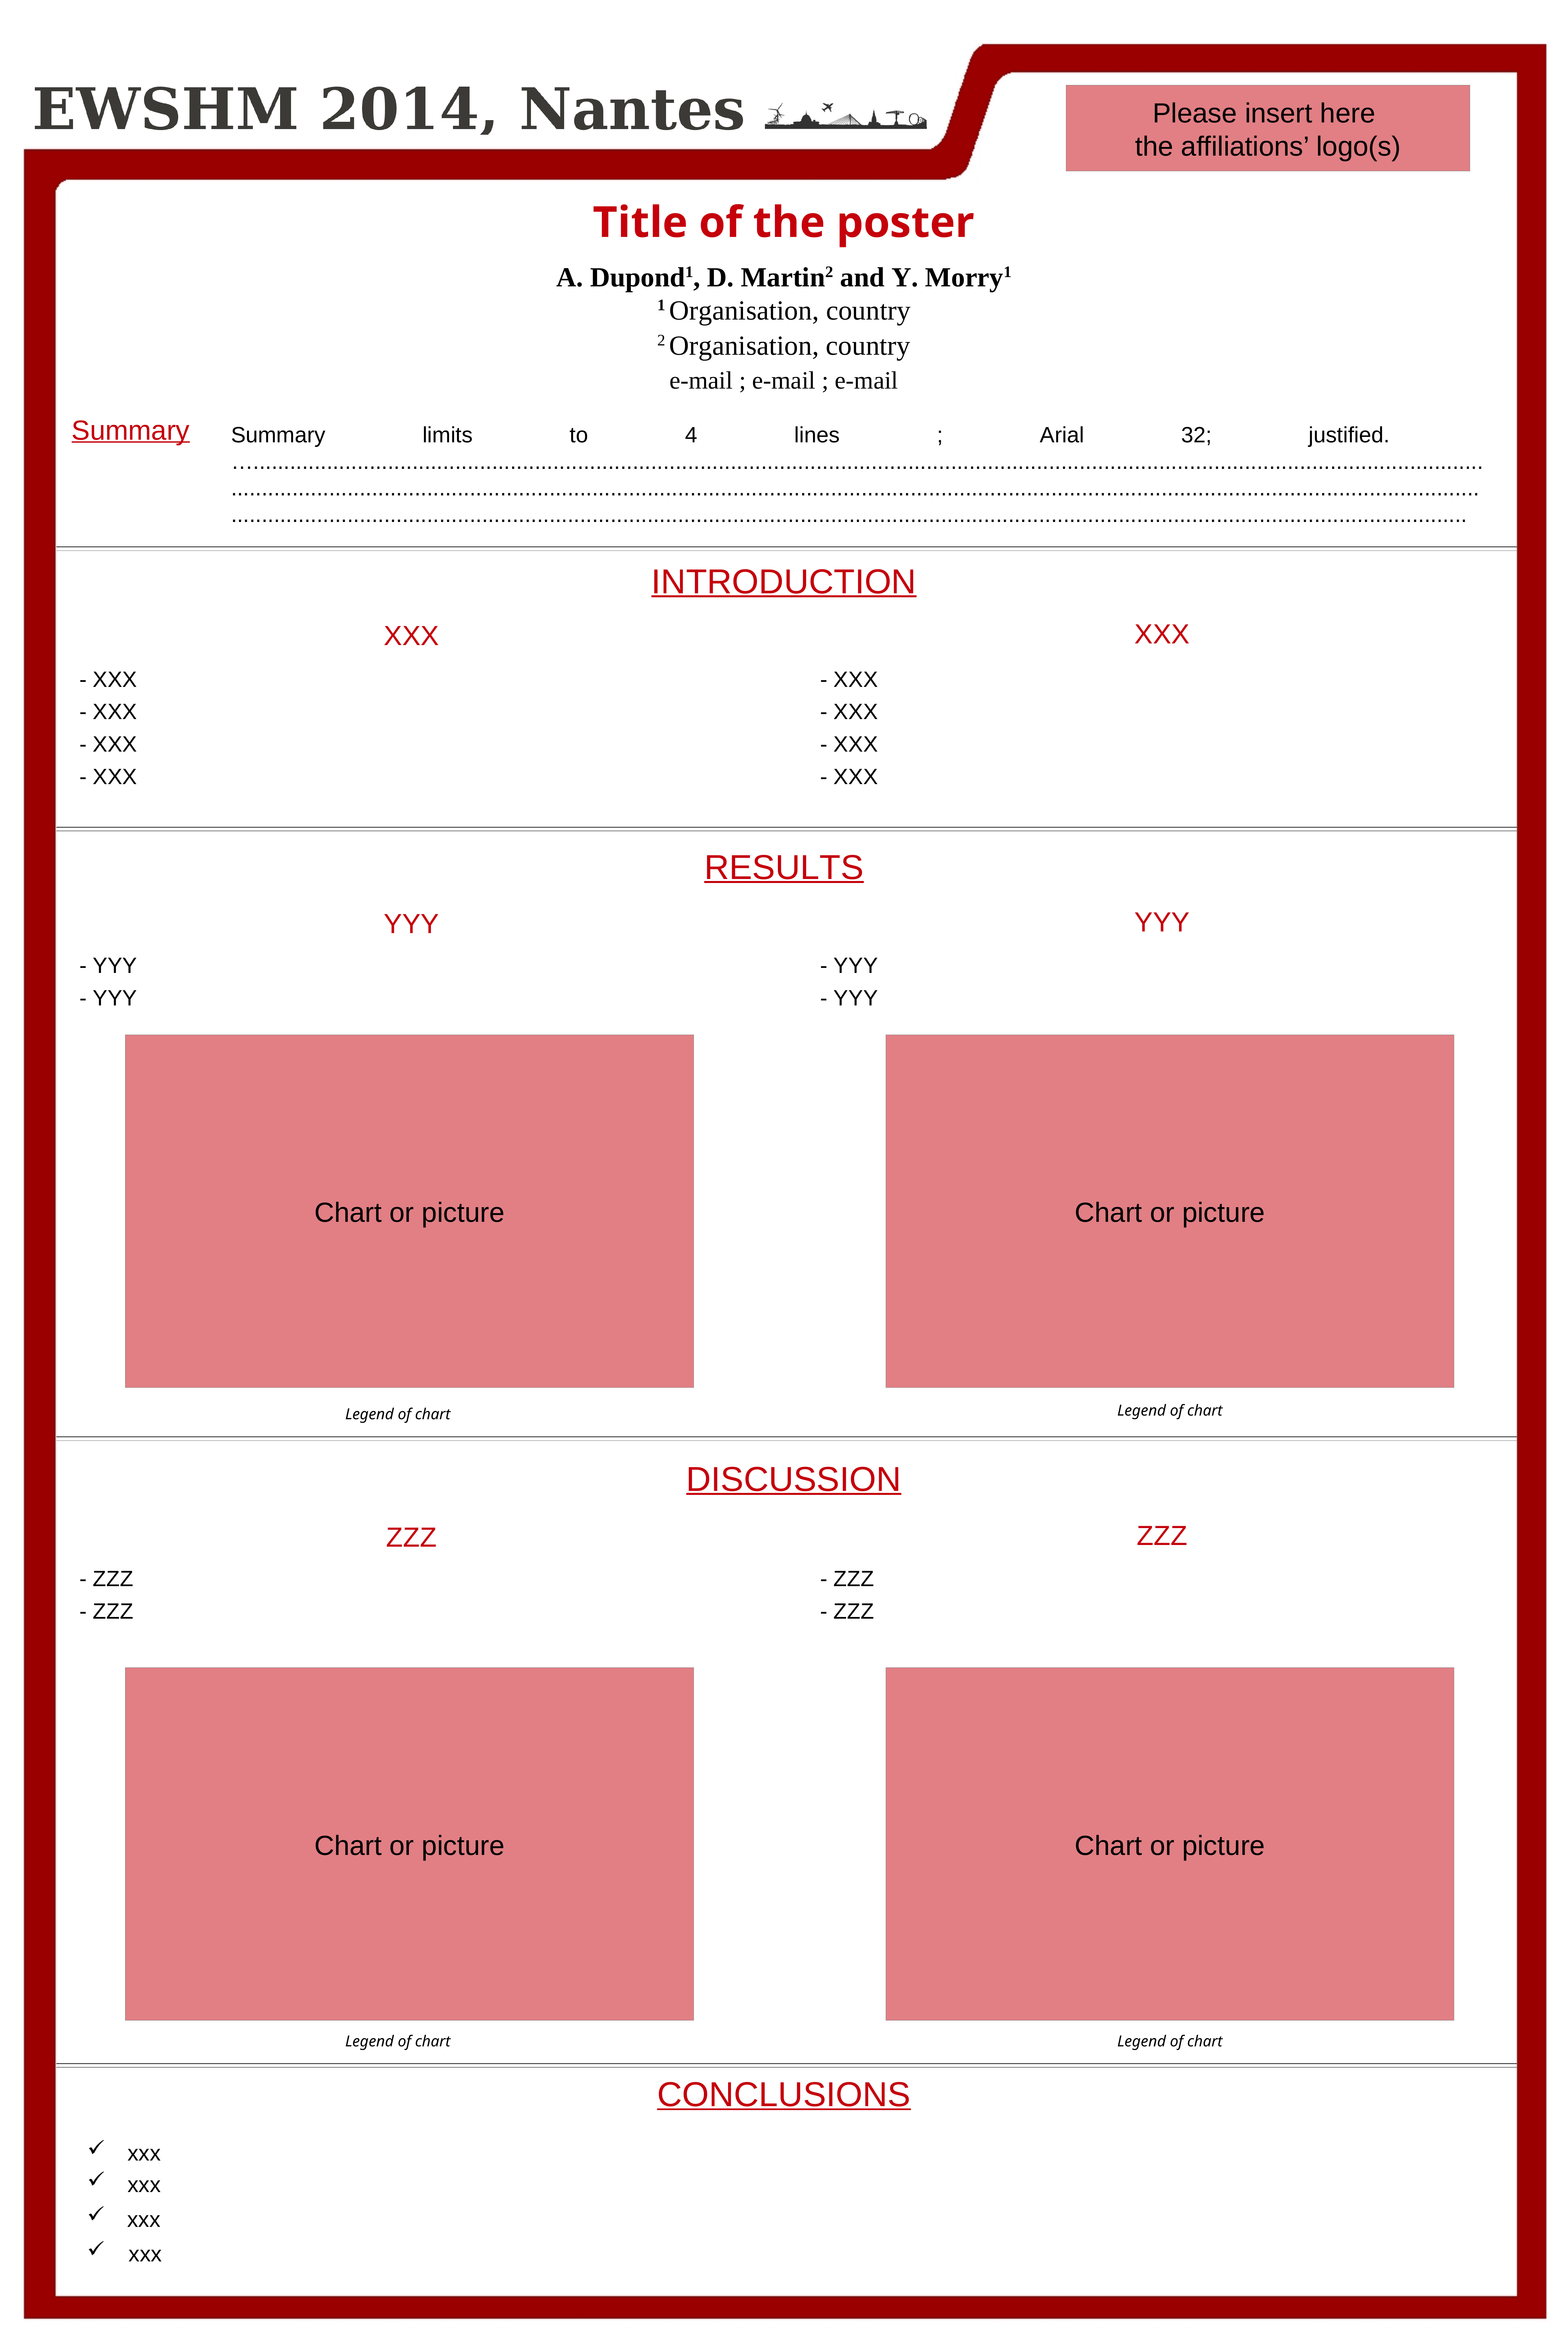

Please insert here
the affiliations’ logo(s)
Title of the poster
A. Dupond1, D. Martin2 and Y. Morry1
1 Organisation, country
2 Organisation, country
e-mail ; e-mail ; e-mail
Summary
Summary limits to 4 lines ; Arial 32; justified. …...............................................................................................................................................................................................................................................................................................................................................................................................................................................................................................................................................................................................................................
INTRODUCTION
XXX
XXX
- XXX
- XXX
- XXX
- XXX
- XXX
- XXX
- XXX
- XXX
RESULTS
YYY
YYY
- YYY
- YYY
- YYY
- YYY
Chart or picture
Chart or picture
Legend of chart
Legend of chart
DISCUSSION
ZZZ
ZZZ
- ZZZ
- ZZZ
- ZZZ
- ZZZ
Chart or picture
Chart or picture
Legend of chart
Legend of chart
CONCLUSIONS
xxx
xxx
xxx
xxx